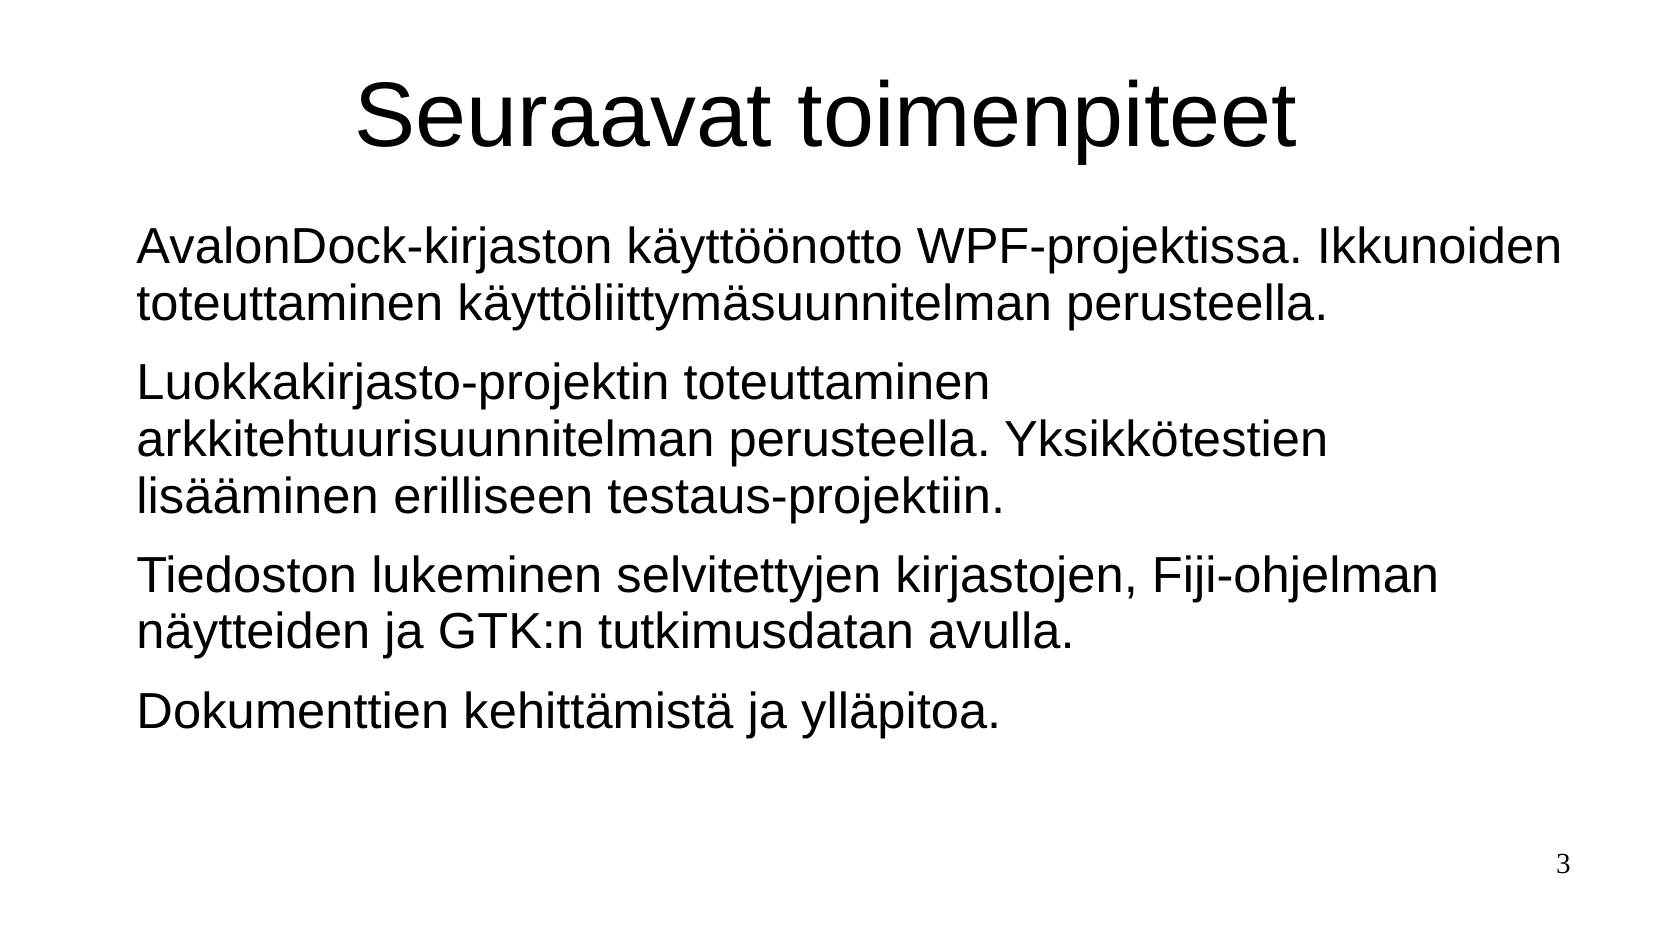

# Seuraavat toimenpiteet
AvalonDock-kirjaston käyttöönotto WPF-projektissa. Ikkunoiden toteuttaminen käyttöliittymäsuunnitelman perusteella.
Luokkakirjasto-projektin toteuttaminen arkkitehtuurisuunnitelman perusteella. Yksikkötestien lisääminen erilliseen testaus-projektiin.
Tiedoston lukeminen selvitettyjen kirjastojen, Fiji-ohjelman näytteiden ja GTK:n tutkimusdatan avulla.
Dokumenttien kehittämistä ja ylläpitoa.
3